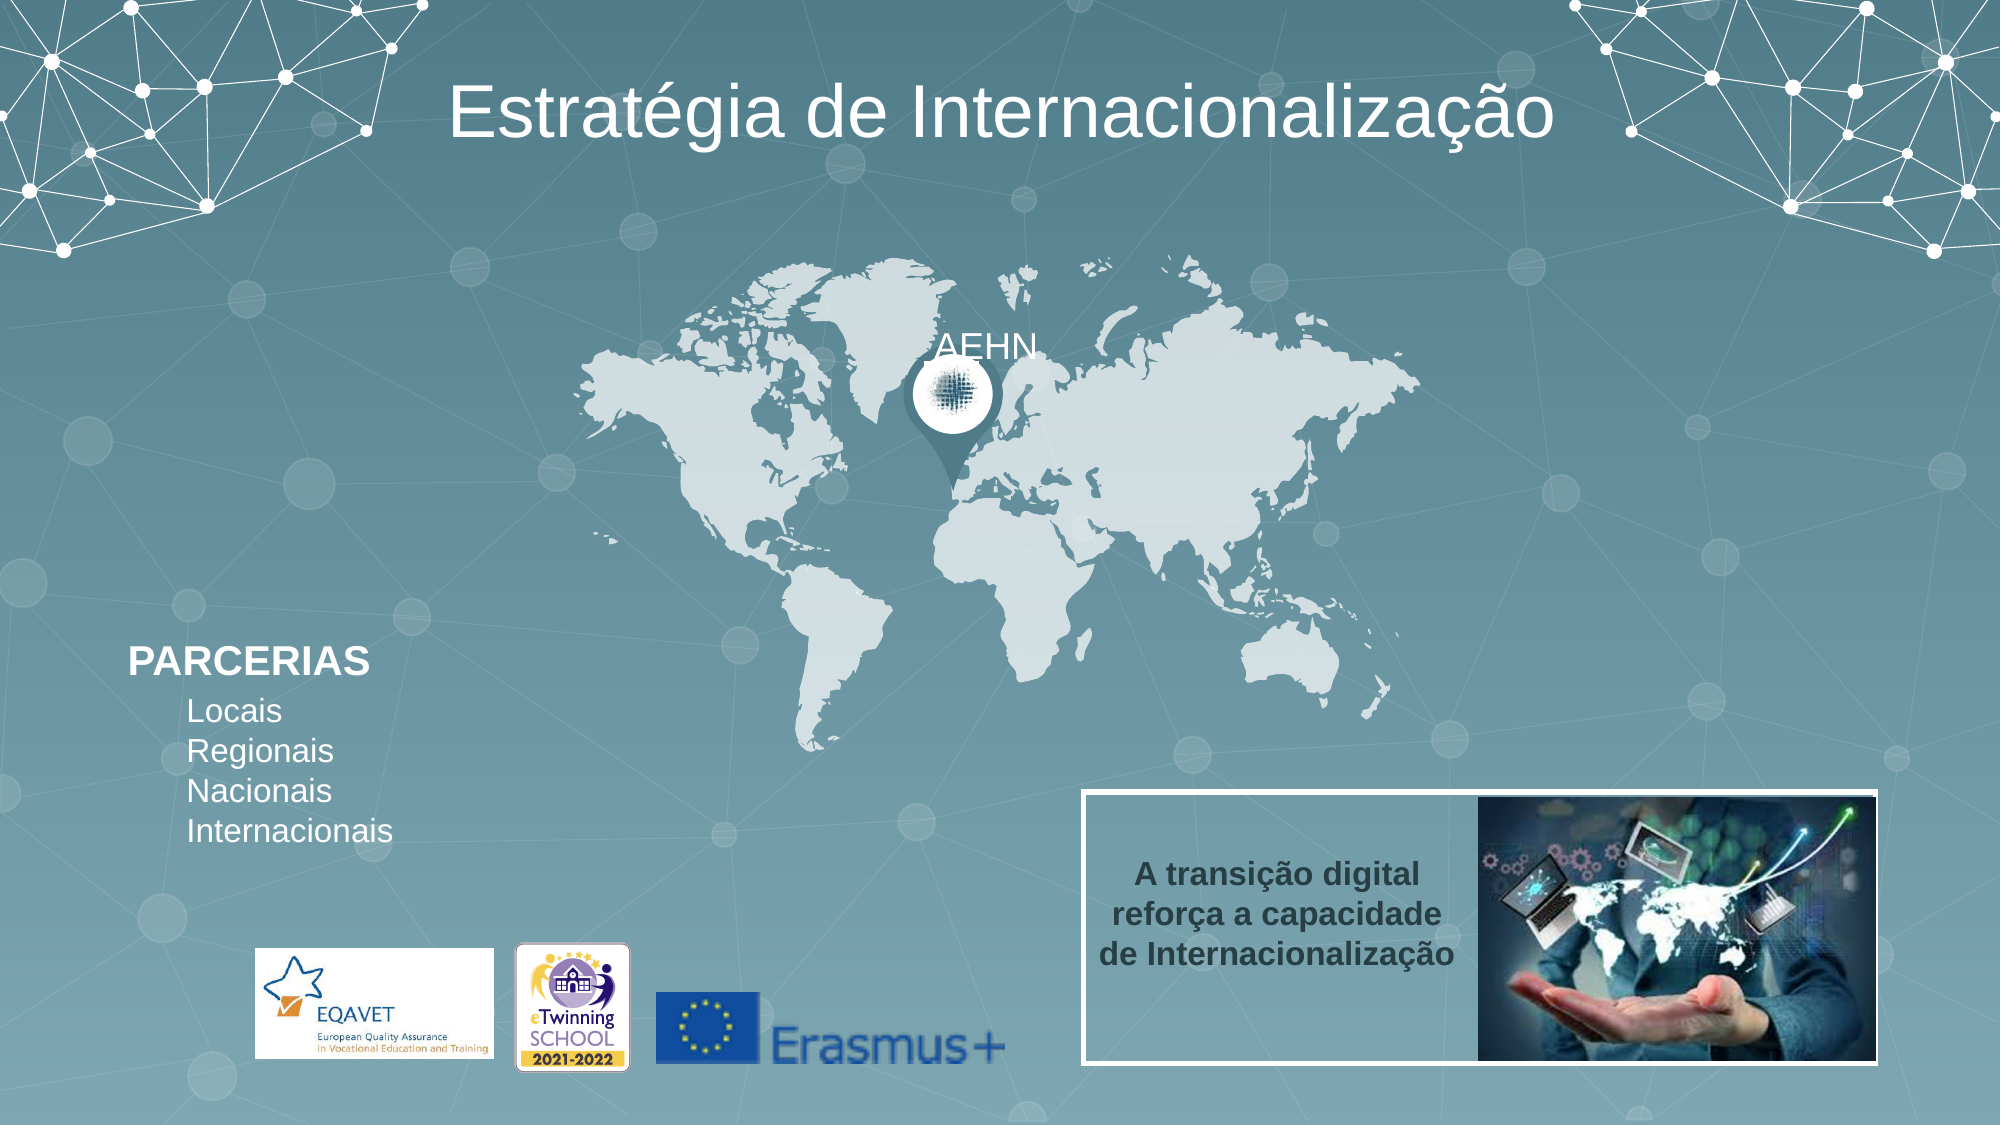

# Estratégia de Internacionalização
AEHN
PARCERIAS
Locais
Regionais
Nacionais
Internacionais
A transição digital reforça a capacidade de Internacionalização